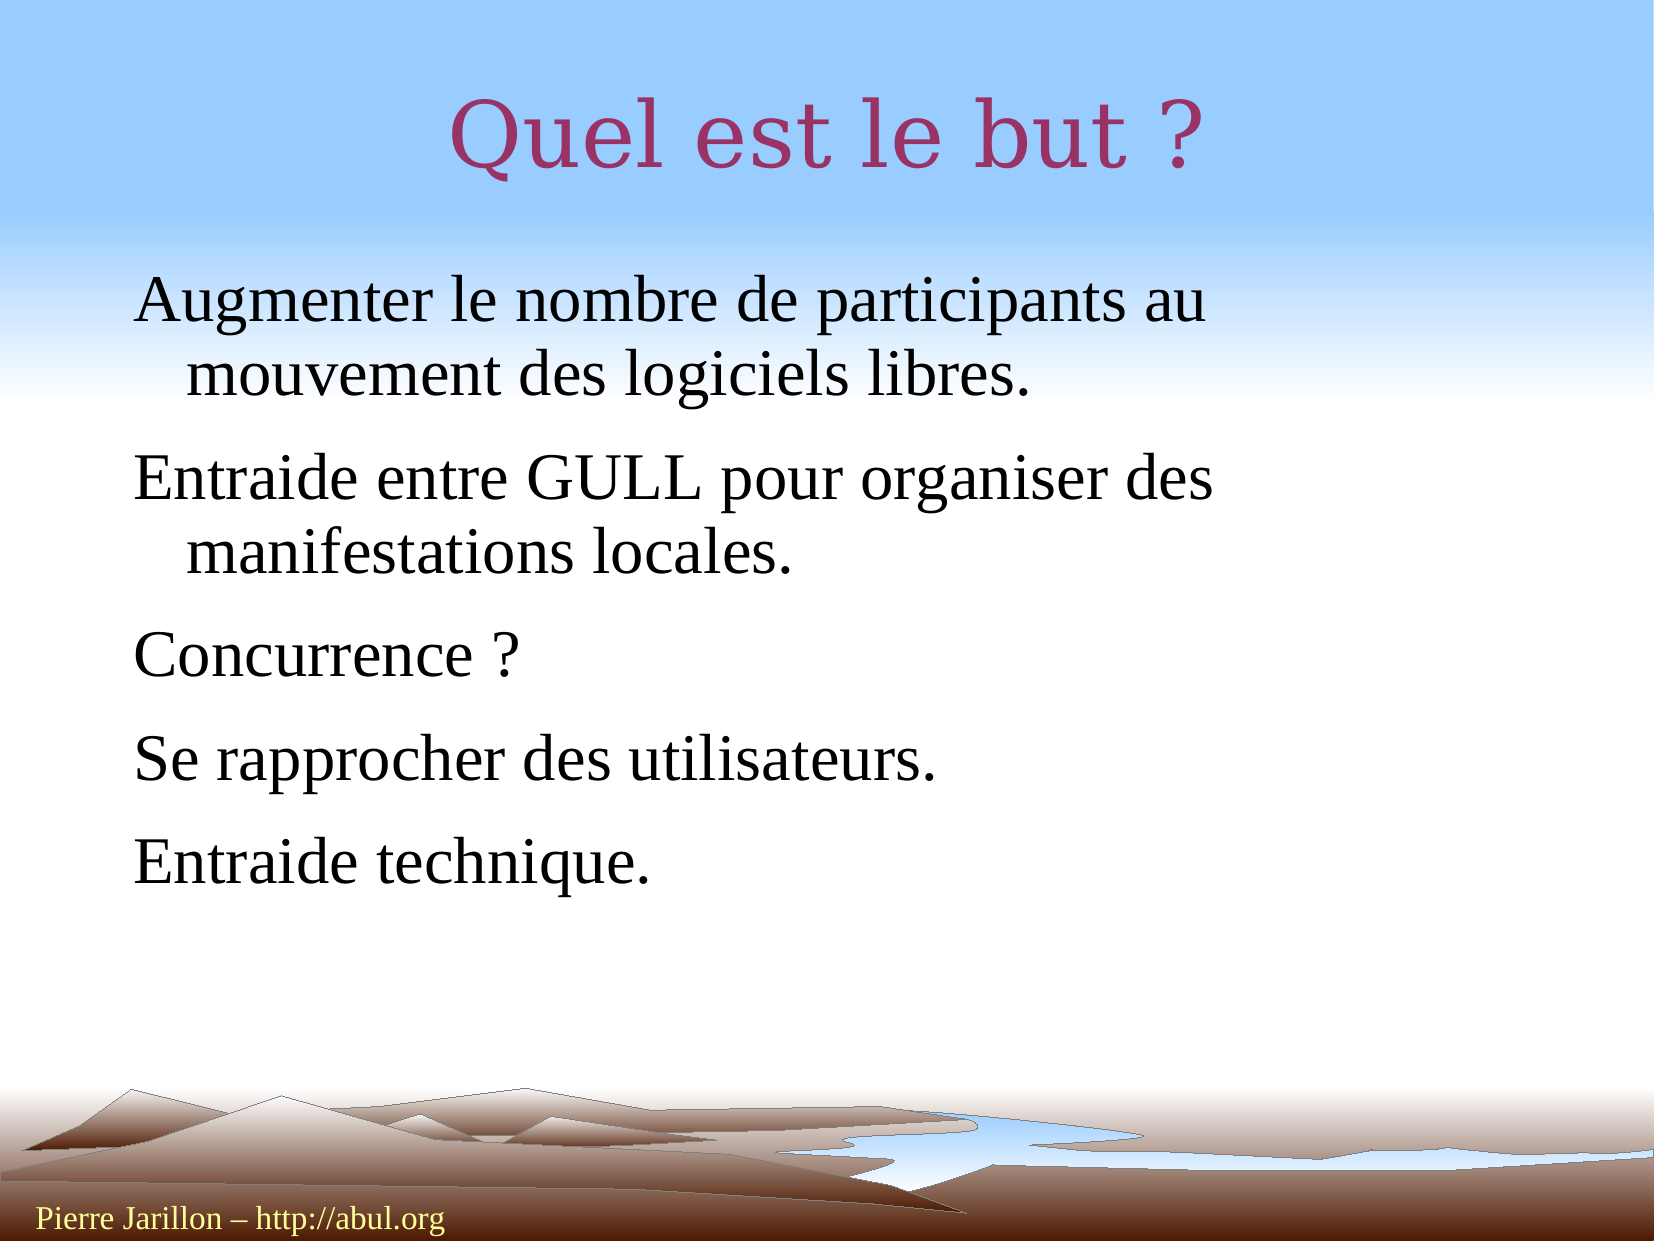

# Quel est le but ?
Augmenter le nombre de participants au mouvement des logiciels libres.
Entraide entre GULL pour organiser des manifestations locales.
Concurrence ?
Se rapprocher des utilisateurs.
Entraide technique.